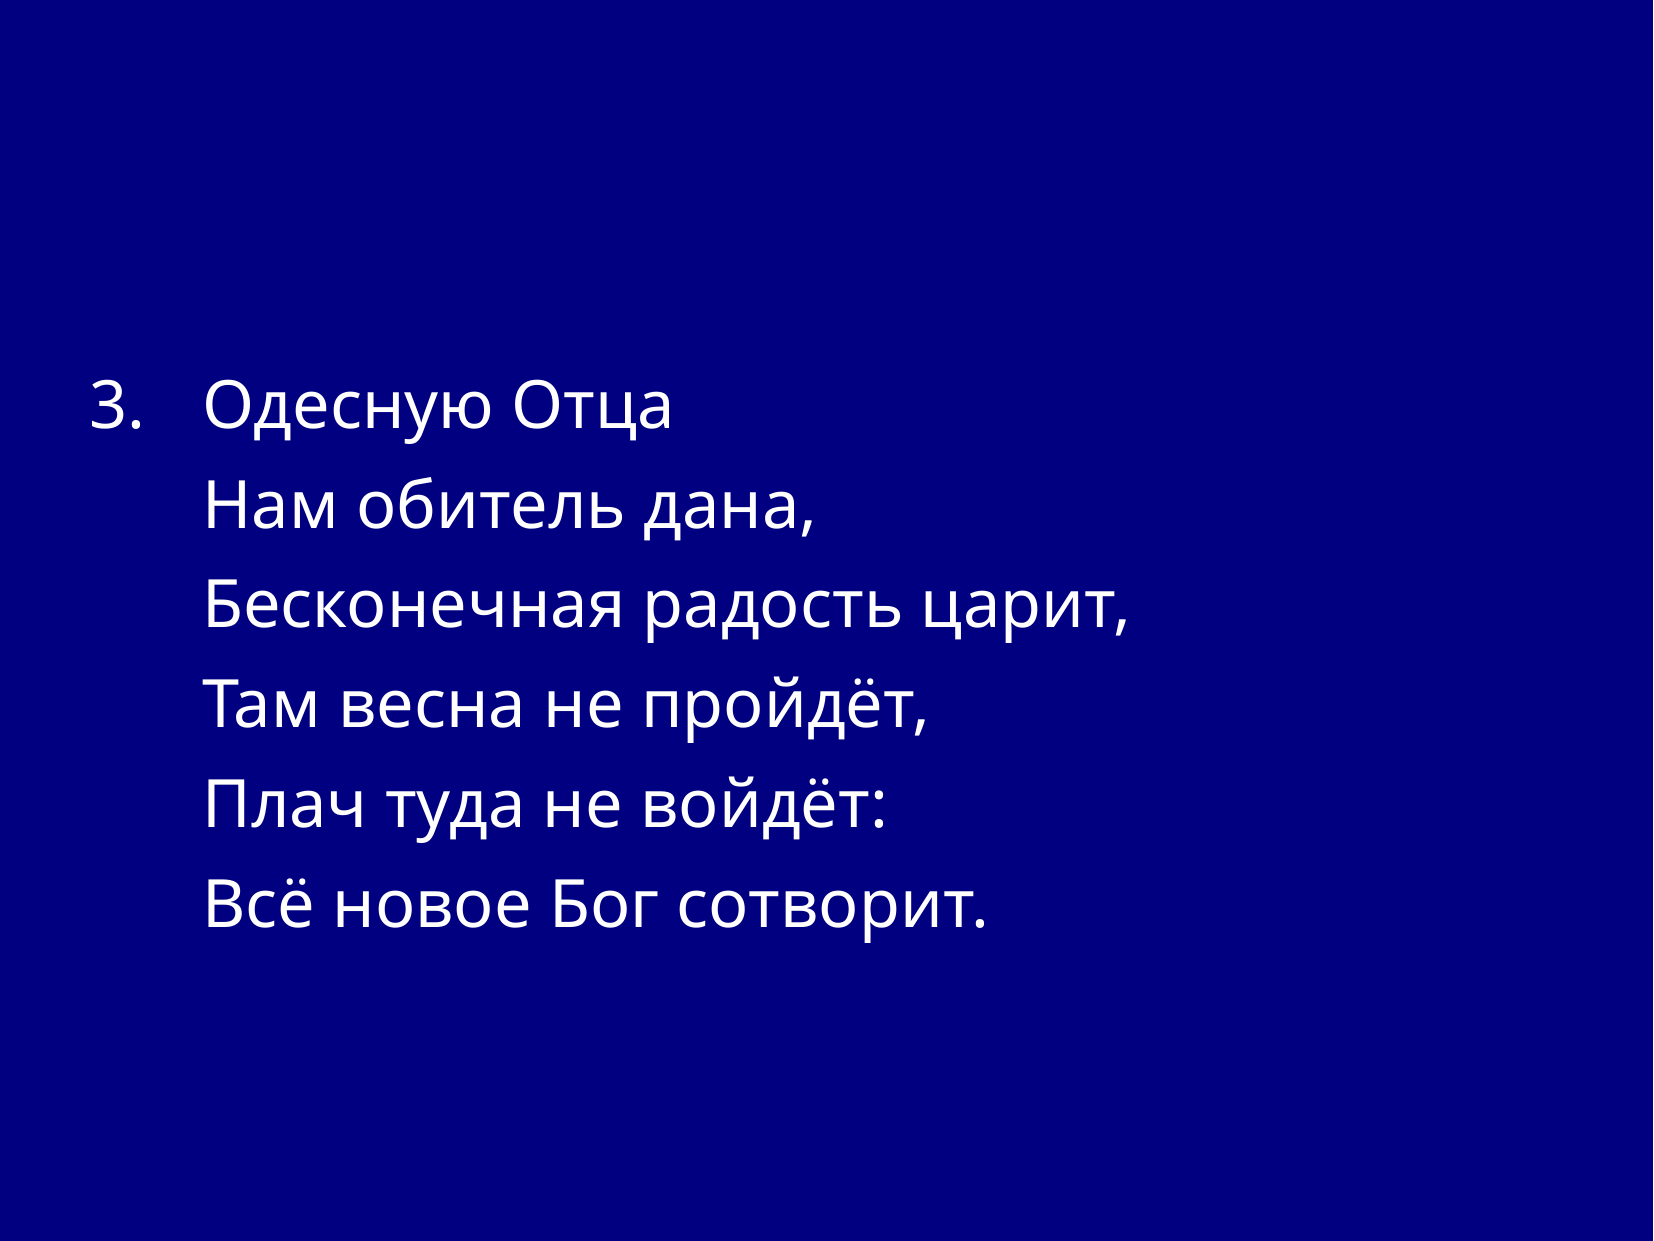

3.	Одесную Отца
	Нам обитель дана,
	Бесконечная радость царит,
	Там весна не пройдёт,
	Плач туда не войдёт:
	Всё новое Бог сотворит.